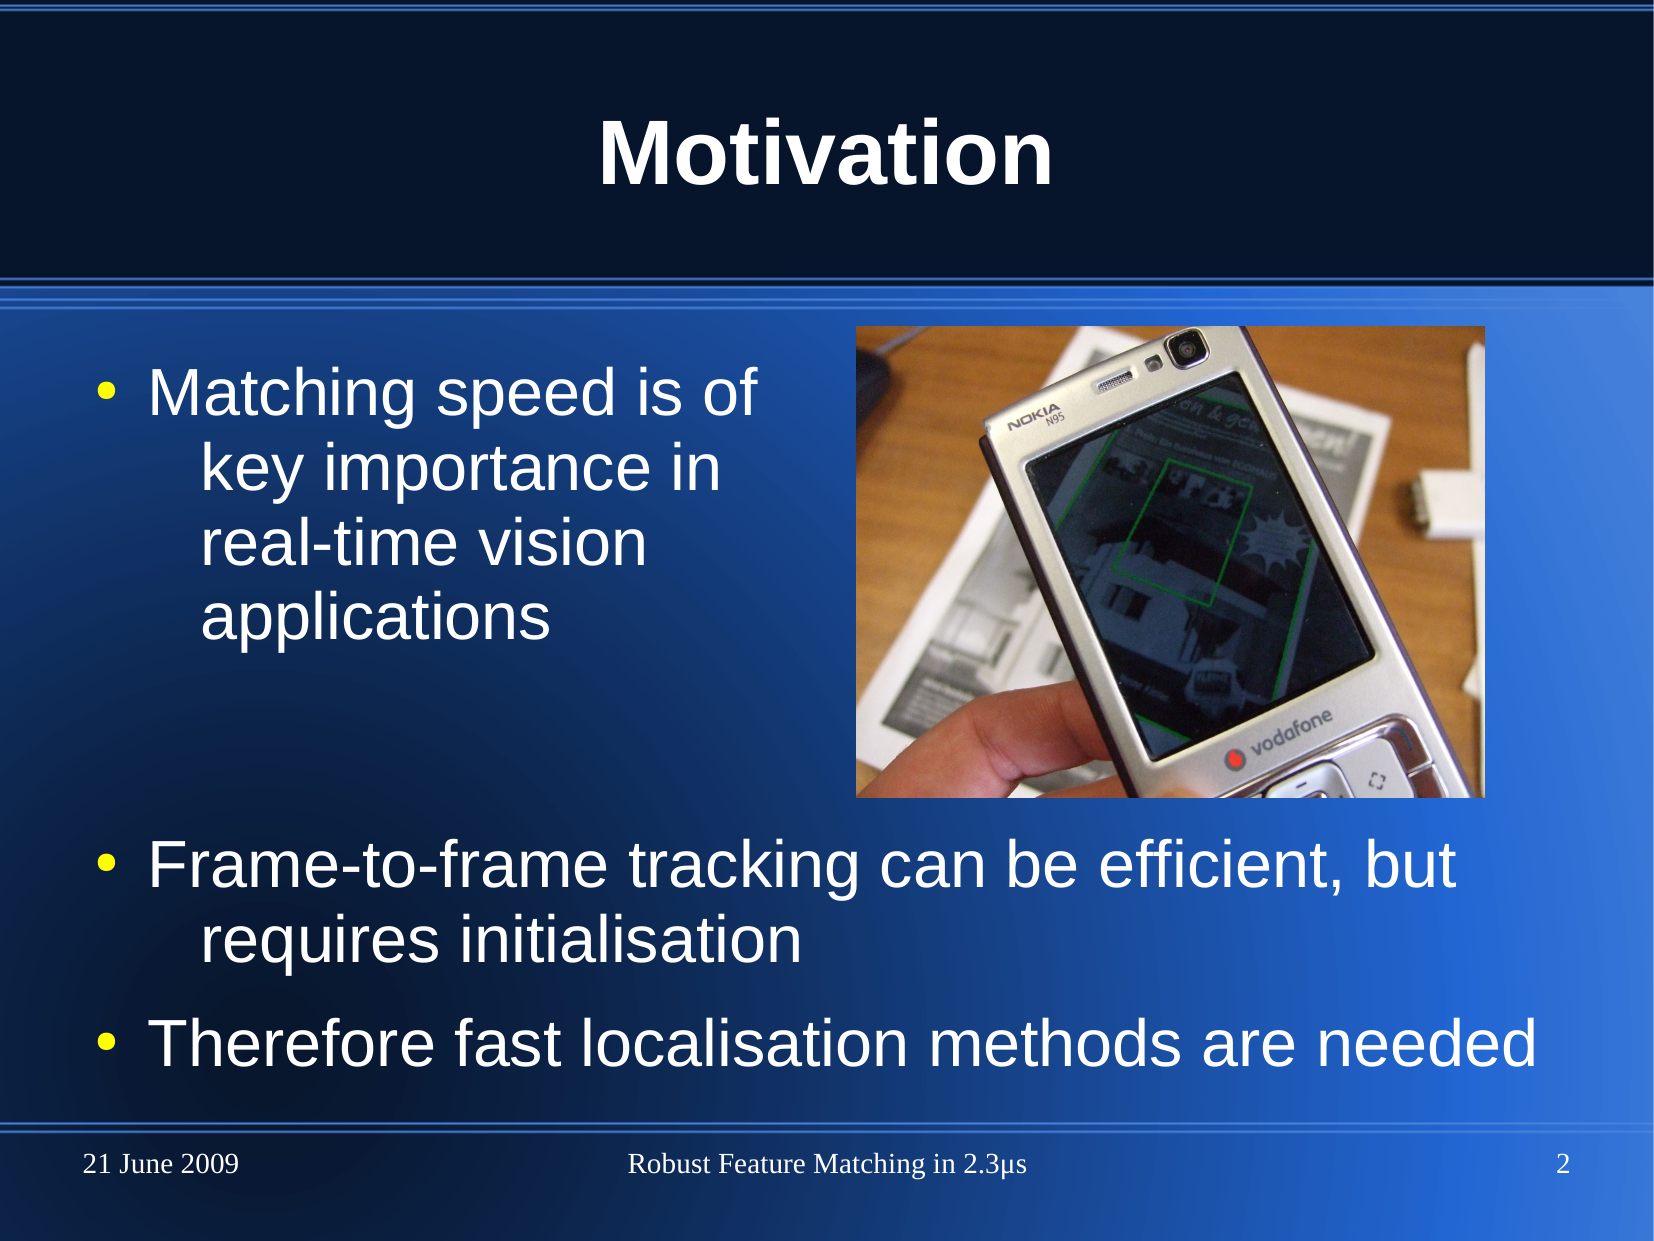

# Motivation
Matching speed is of key importance in real-time vision applications
Frame-to-frame tracking can be efficient, but requires initialisation
Therefore fast localisation methods are needed
21 June 2009
Robust Feature Matching in 2.3μs
2